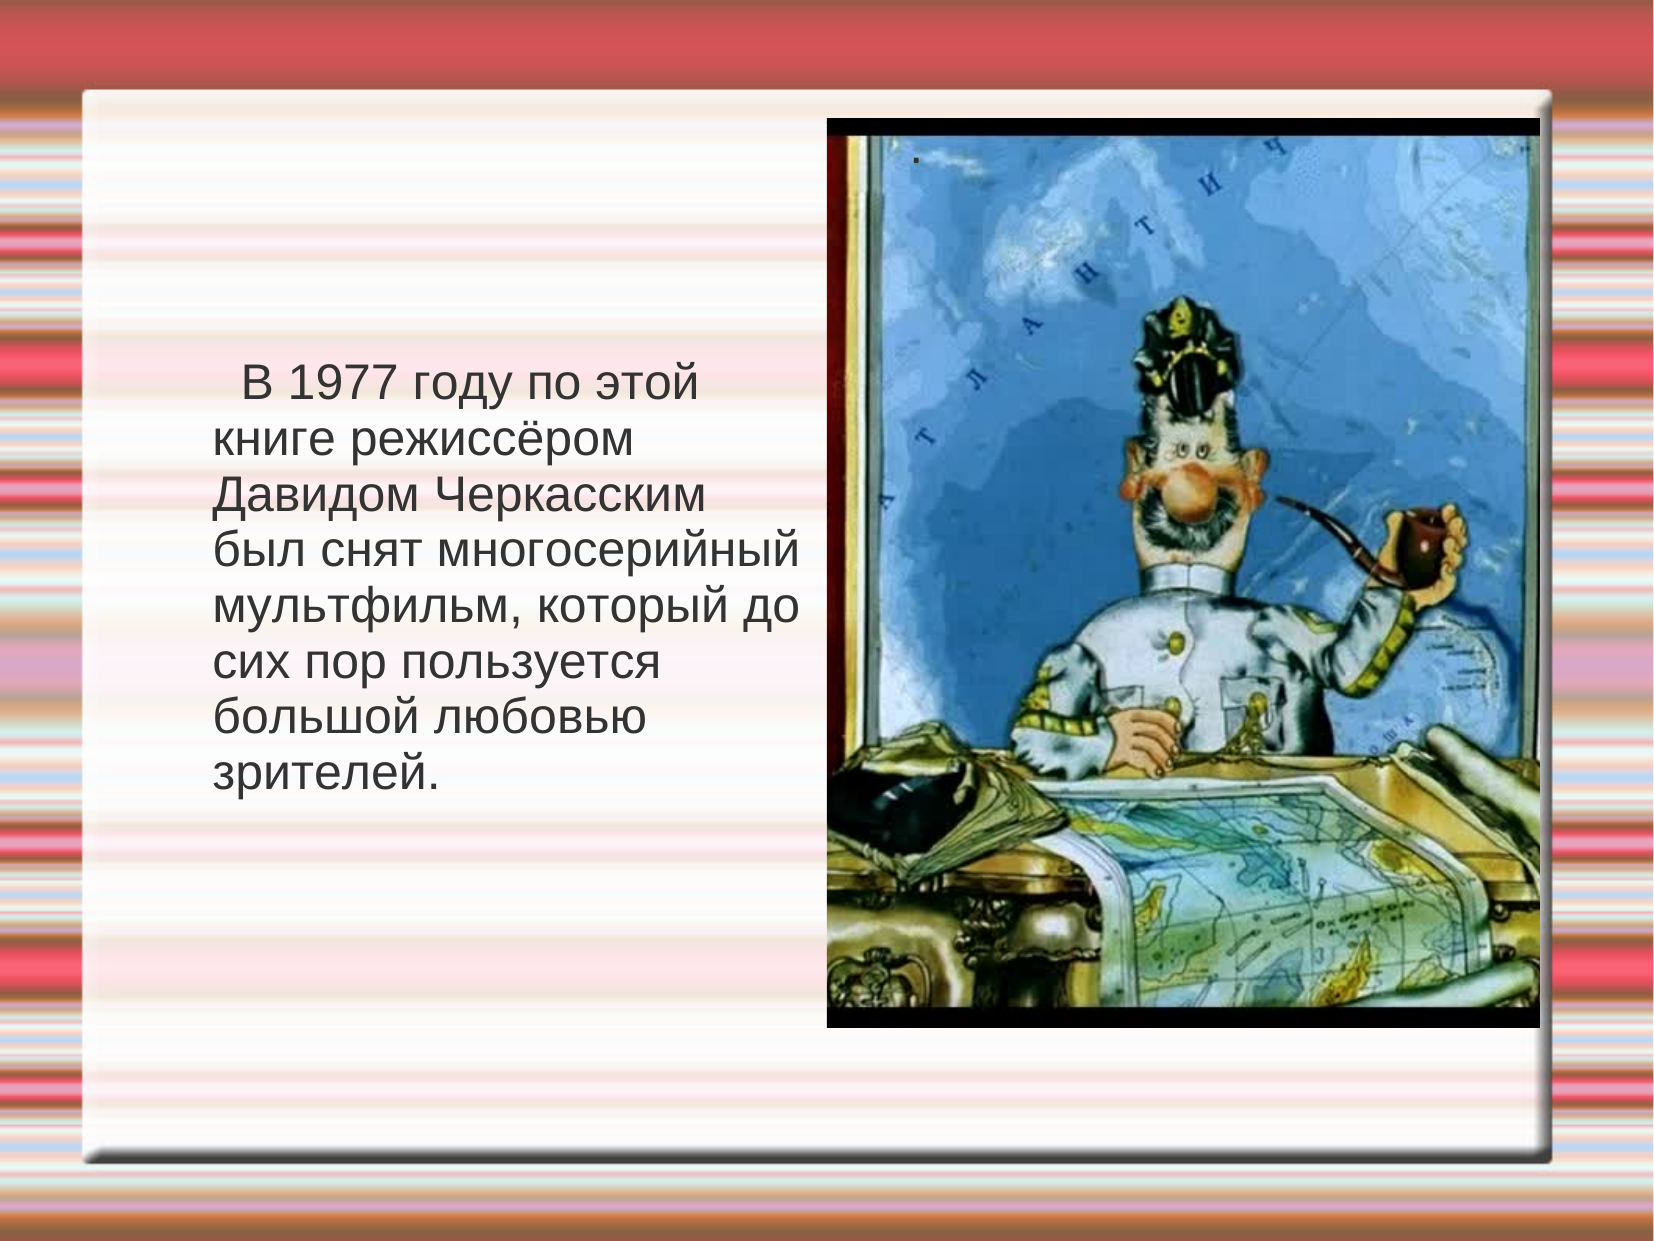

#
.
 В 1977 году по этой книге режиссёром Давидом Черкасским был снят многосерийный мультфильм, который до сих пор пользуется большой любовью зрителей.